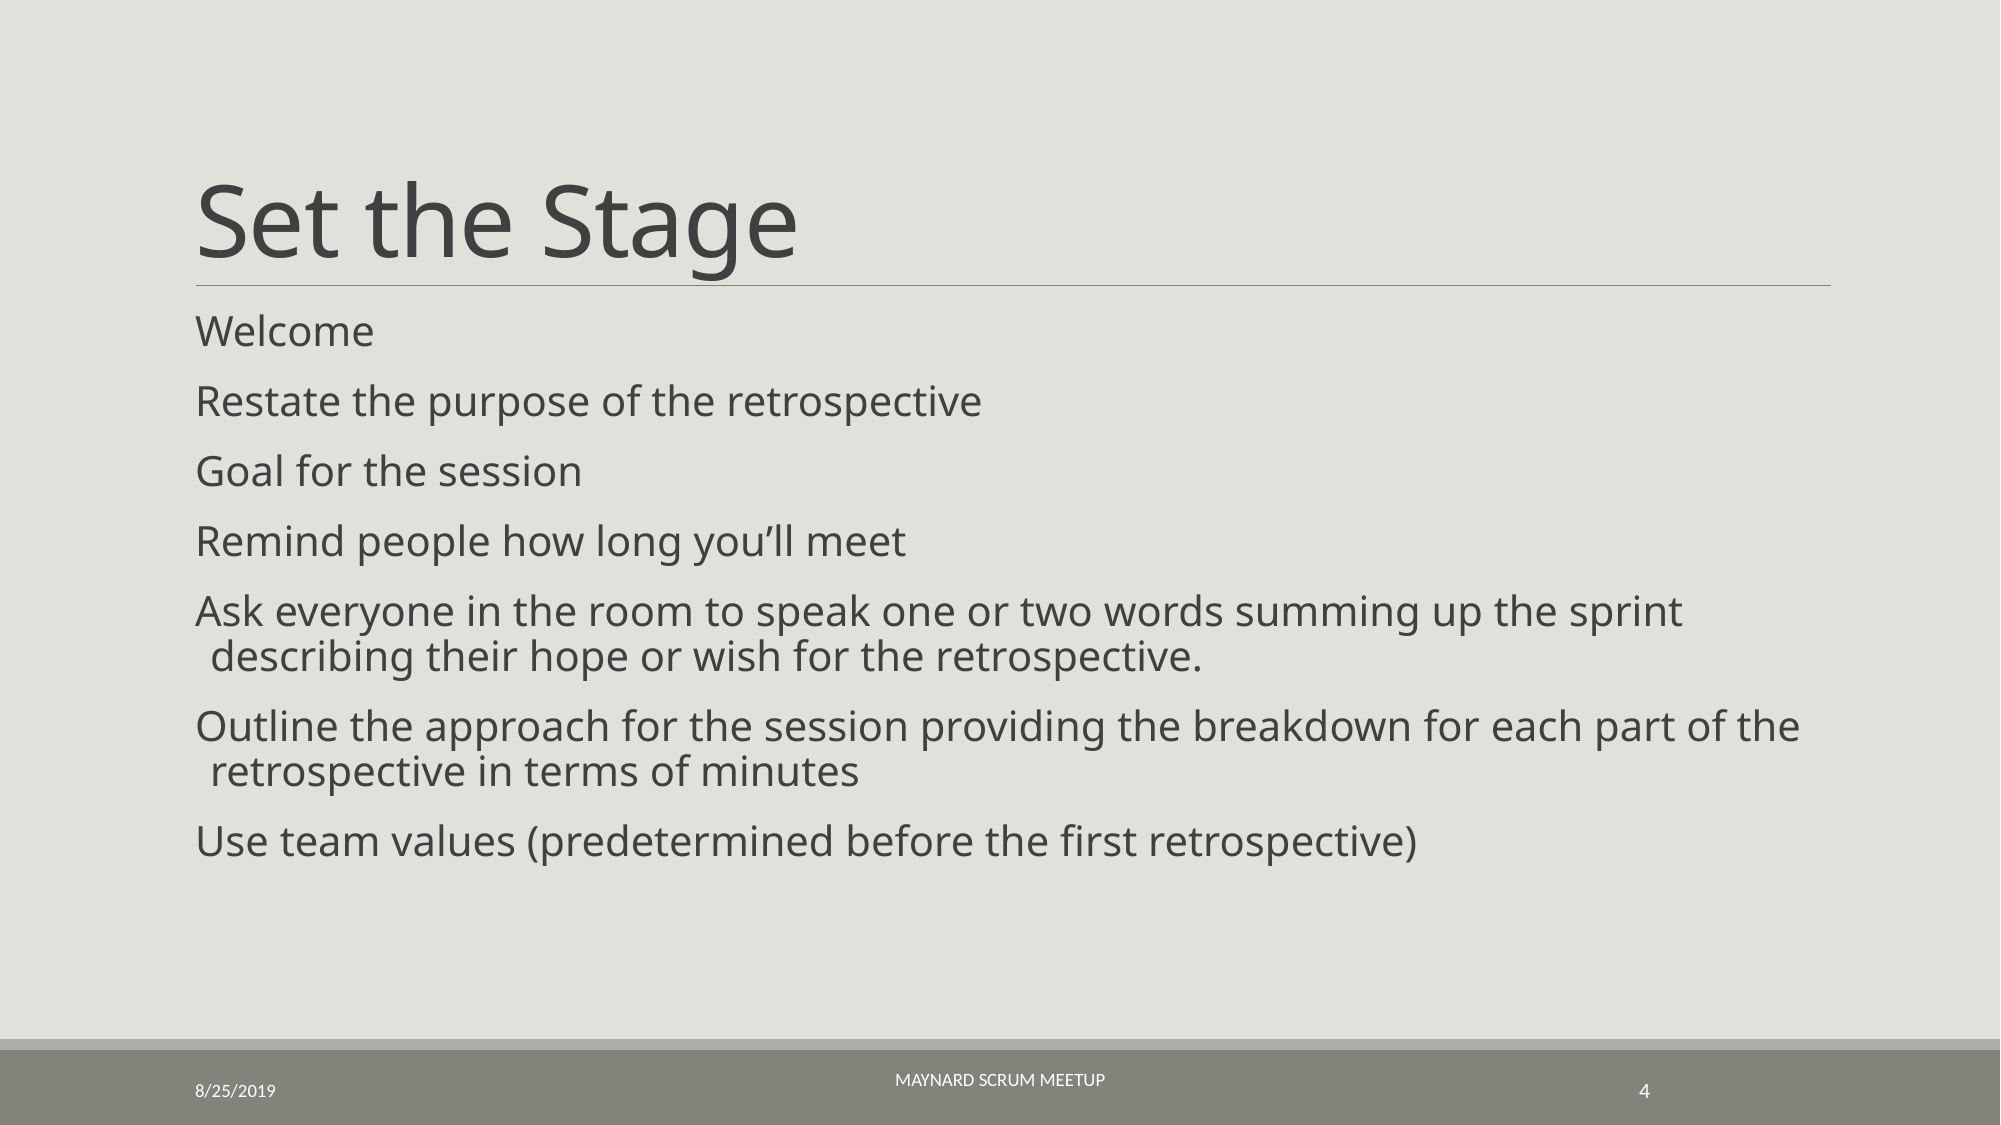

# Set the Stage
Welcome
Restate the purpose of the retrospective
Goal for the session
Remind people how long you’ll meet
Ask everyone in the room to speak one or two words summing up the sprint describing their hope or wish for the retrospective.
Outline the approach for the session providing the breakdown for each part of the retrospective in terms of minutes
Use team values (predetermined before the first retrospective)
8/25/2019
Maynard Scrum meetup